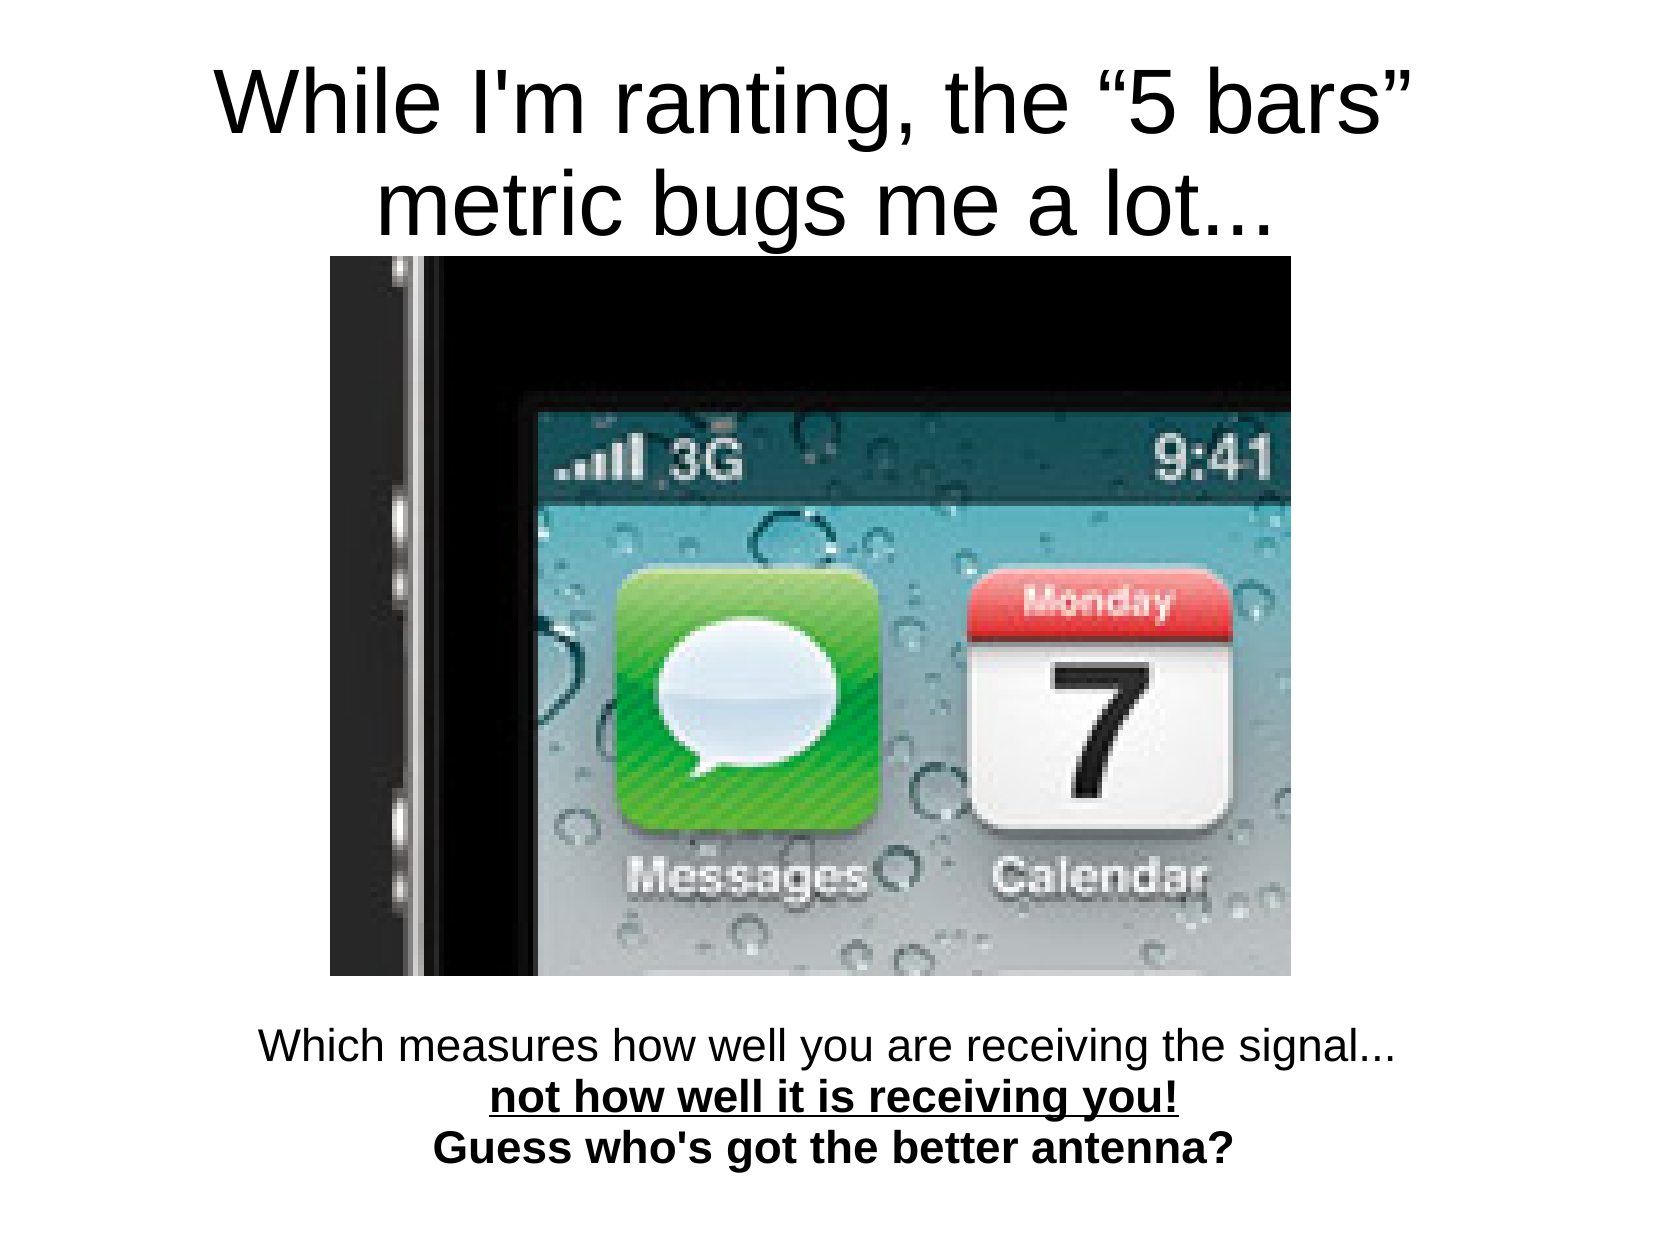

# While I'm ranting, the “5 bars” metric bugs me a lot...
Which measures how well you are receiving the signal...
not how well it is receiving you!
Guess who's got the better antenna?